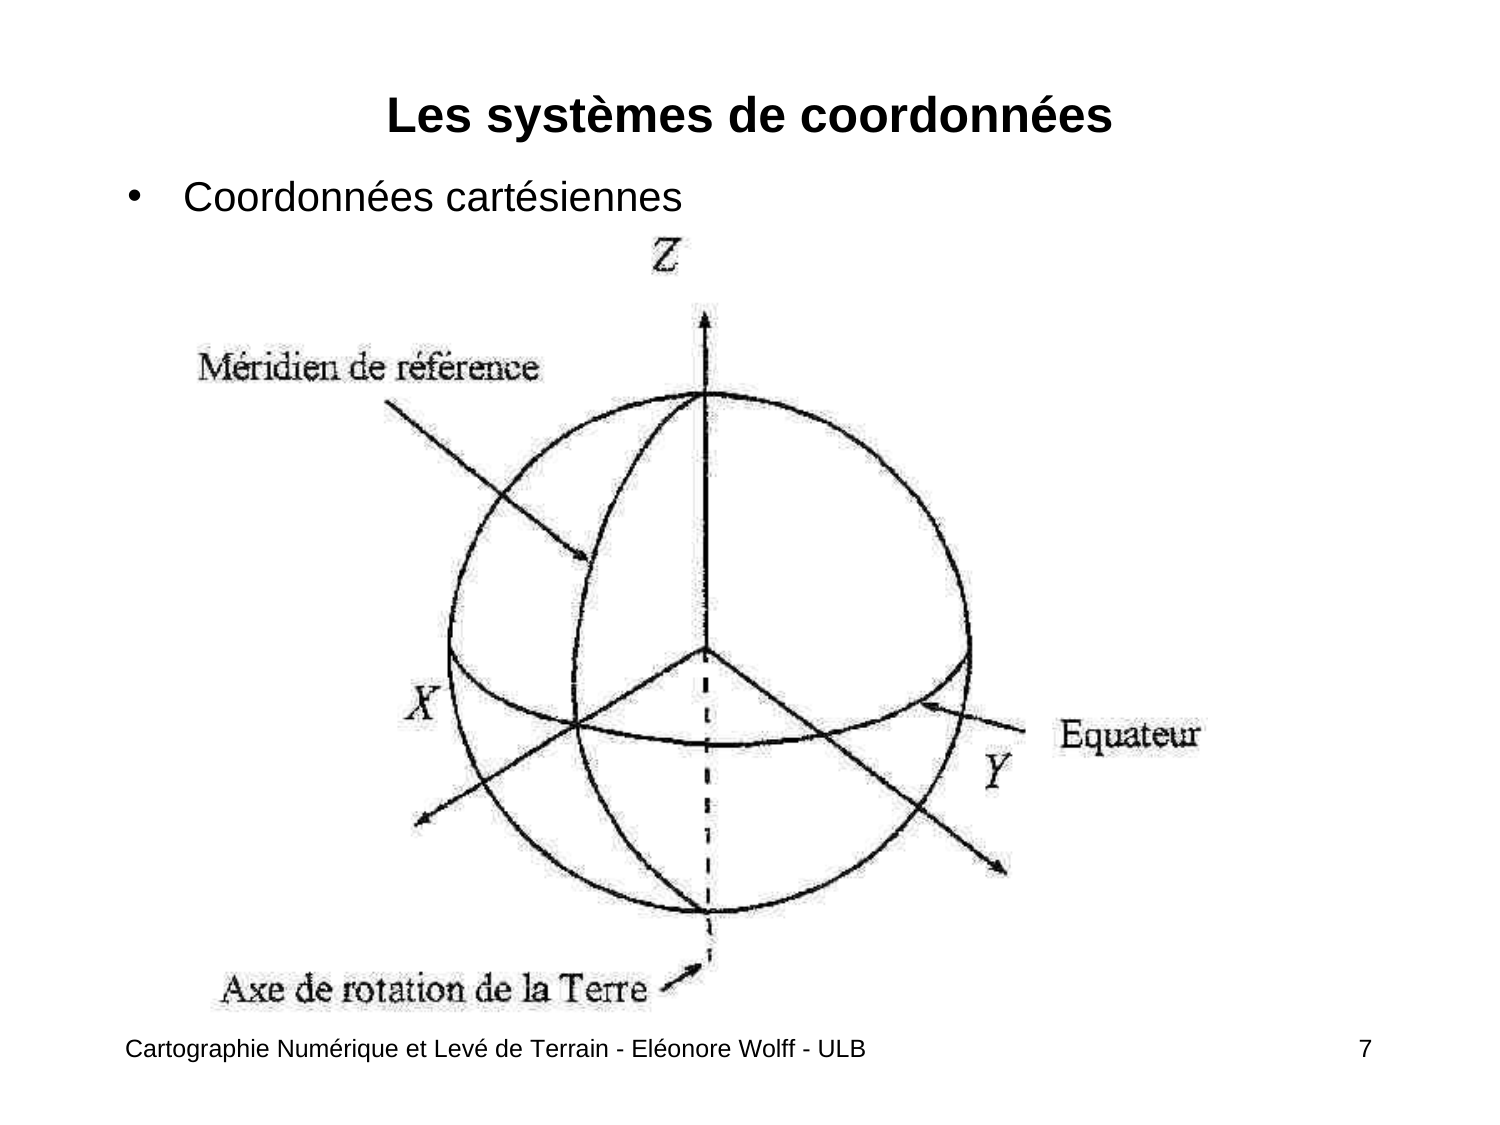

# Les systèmes de coordonnées
Coordonnées cartésiennes
Cartographie Numérique et Levé de Terrain - Eléonore Wolff - ULB